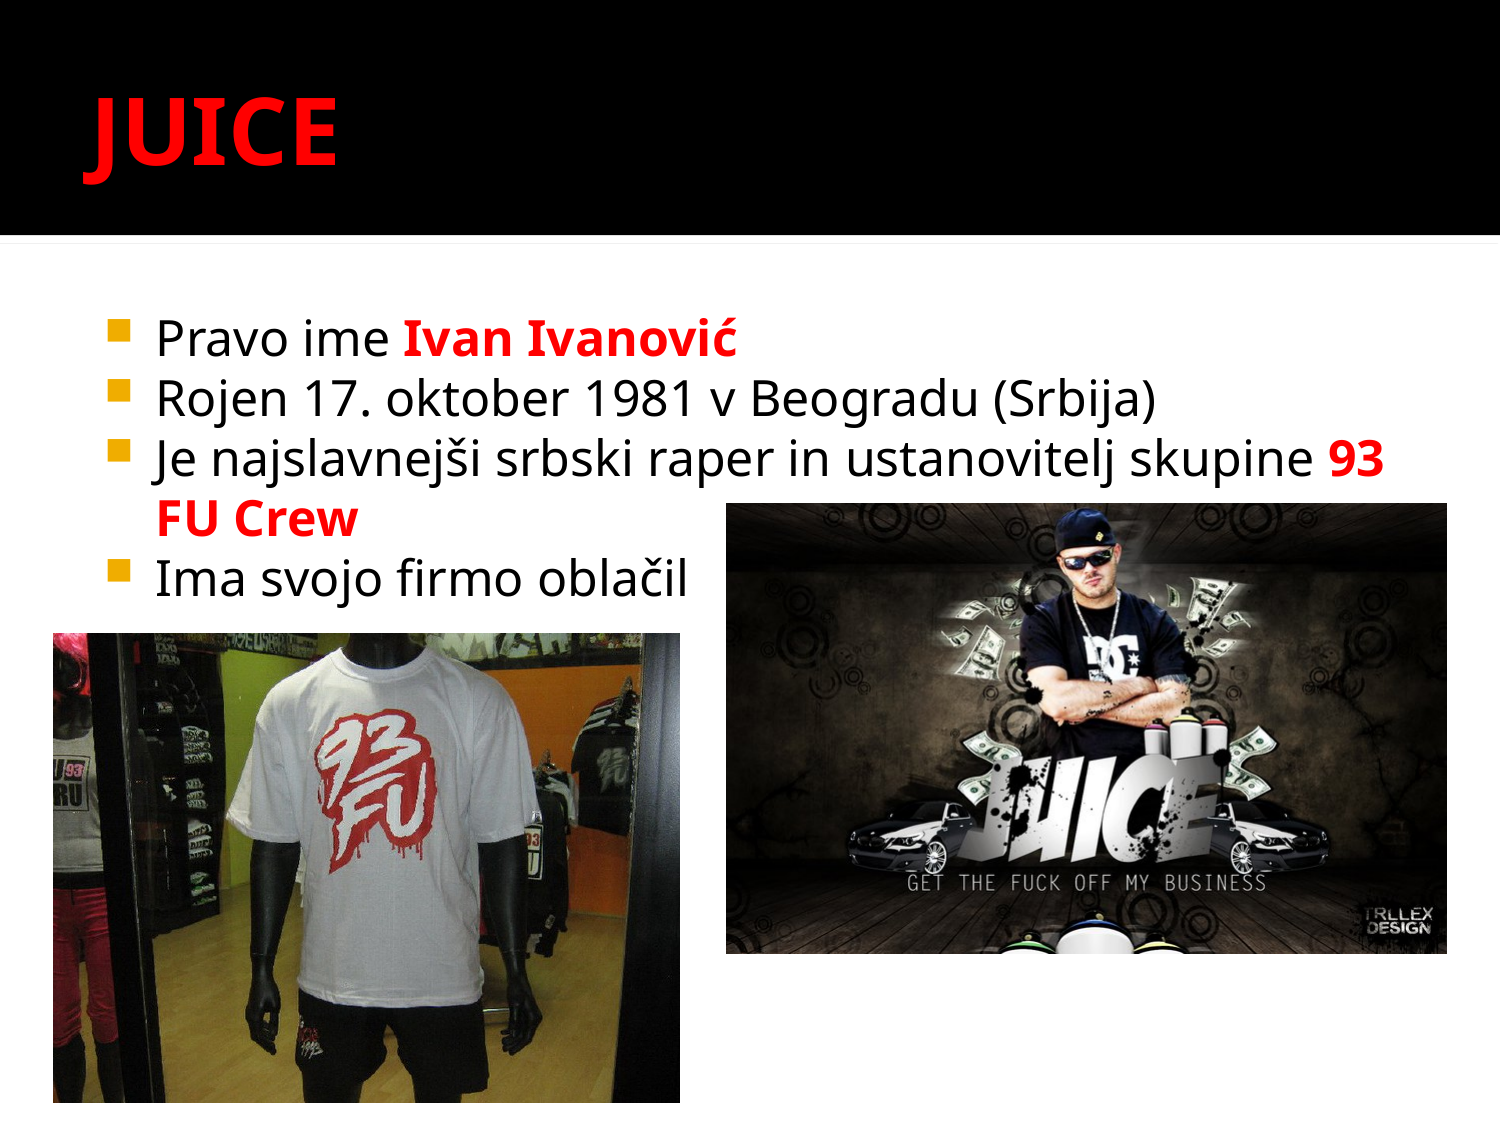

# JUICE
Pravo ime Ivan Ivanović
Rojen 17. oktober 1981 v Beogradu (Srbija)
Je najslavnejši srbski raper in ustanovitelj skupine 93 FU Crew
Ima svojo firmo oblačil